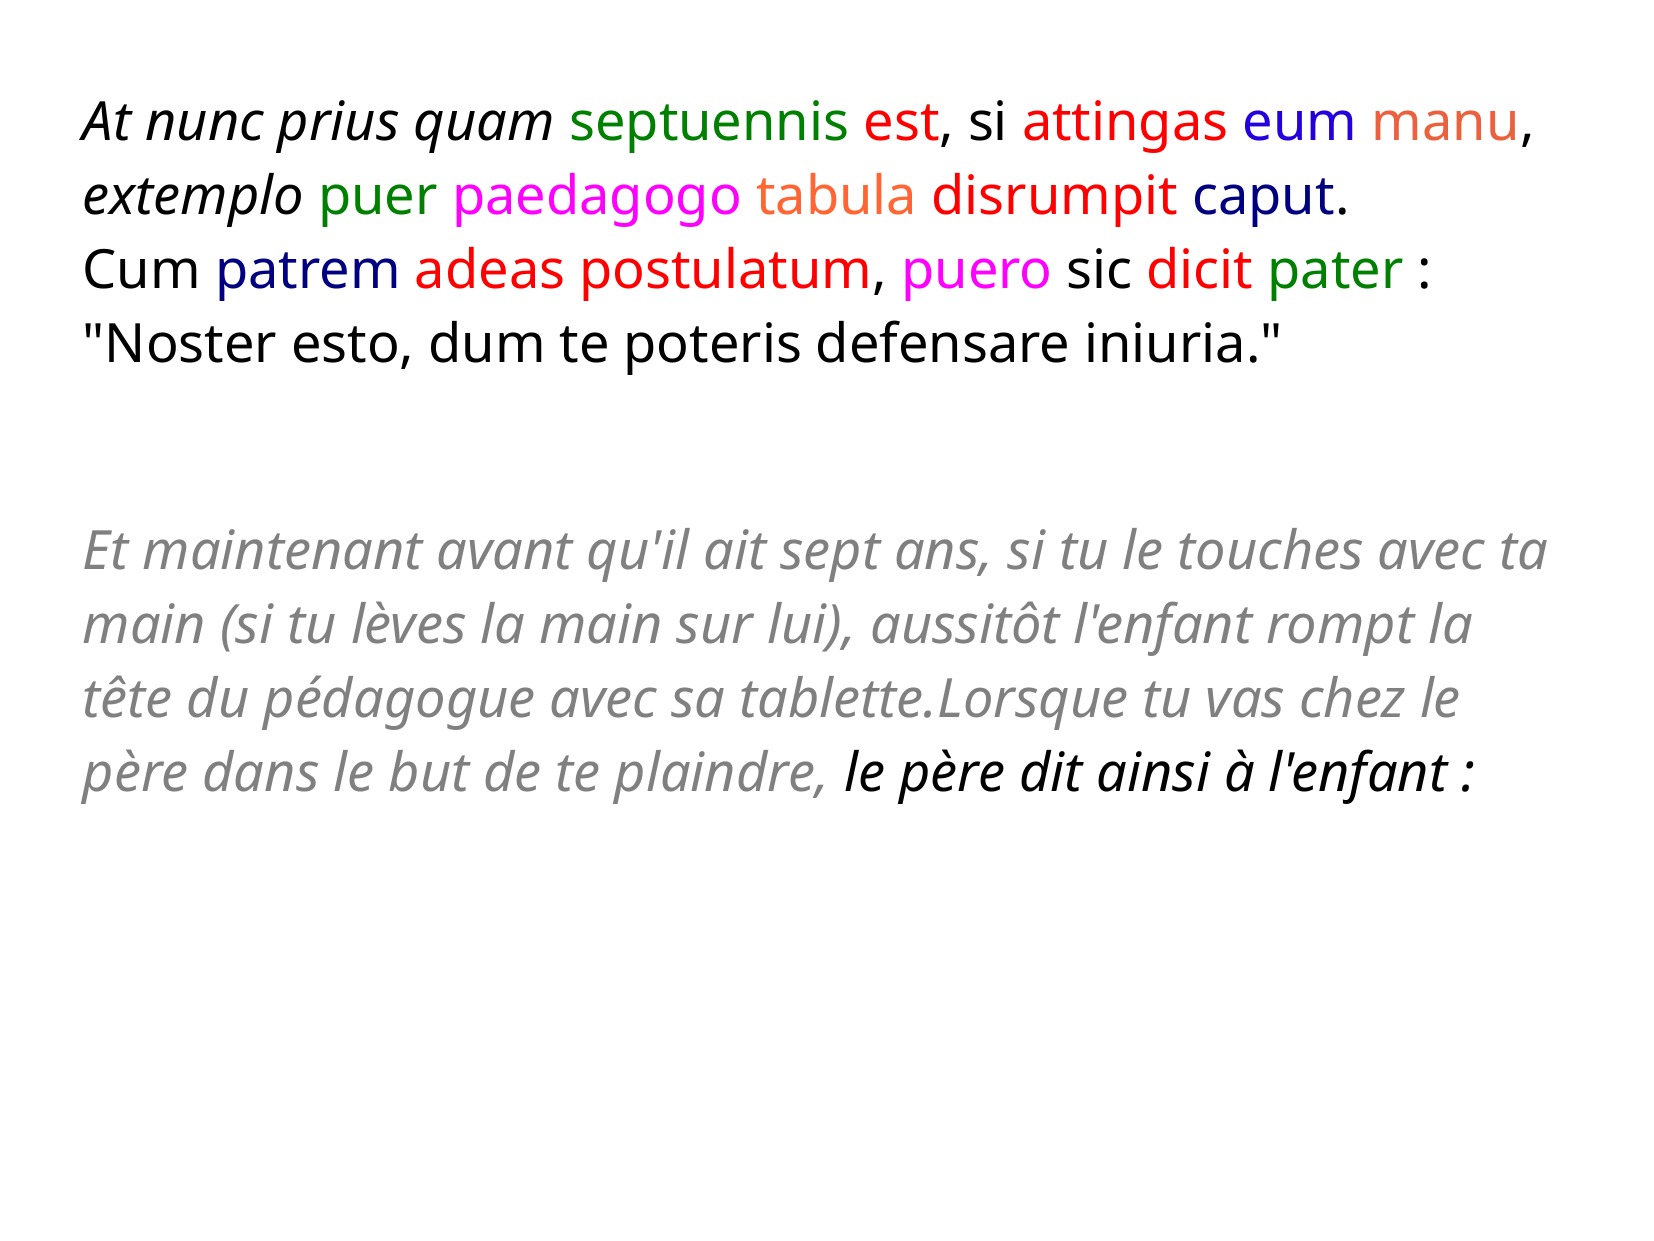

# At nunc prius quam septuennis est, si attingas eum manu,
extemplo puer paedagogo tabula disrumpit caput.
Cum patrem adeas postulatum, puero sic dicit pater :
"Noster esto, dum te poteris defensare iniuria."
Et maintenant avant qu'il ait sept ans, si tu le touches avec ta main (si tu lèves la main sur lui), aussitôt l'enfant rompt la tête du pédagogue avec sa tablette.Lorsque tu vas chez le père dans le but de te plaindre, le père dit ainsi à l'enfant :